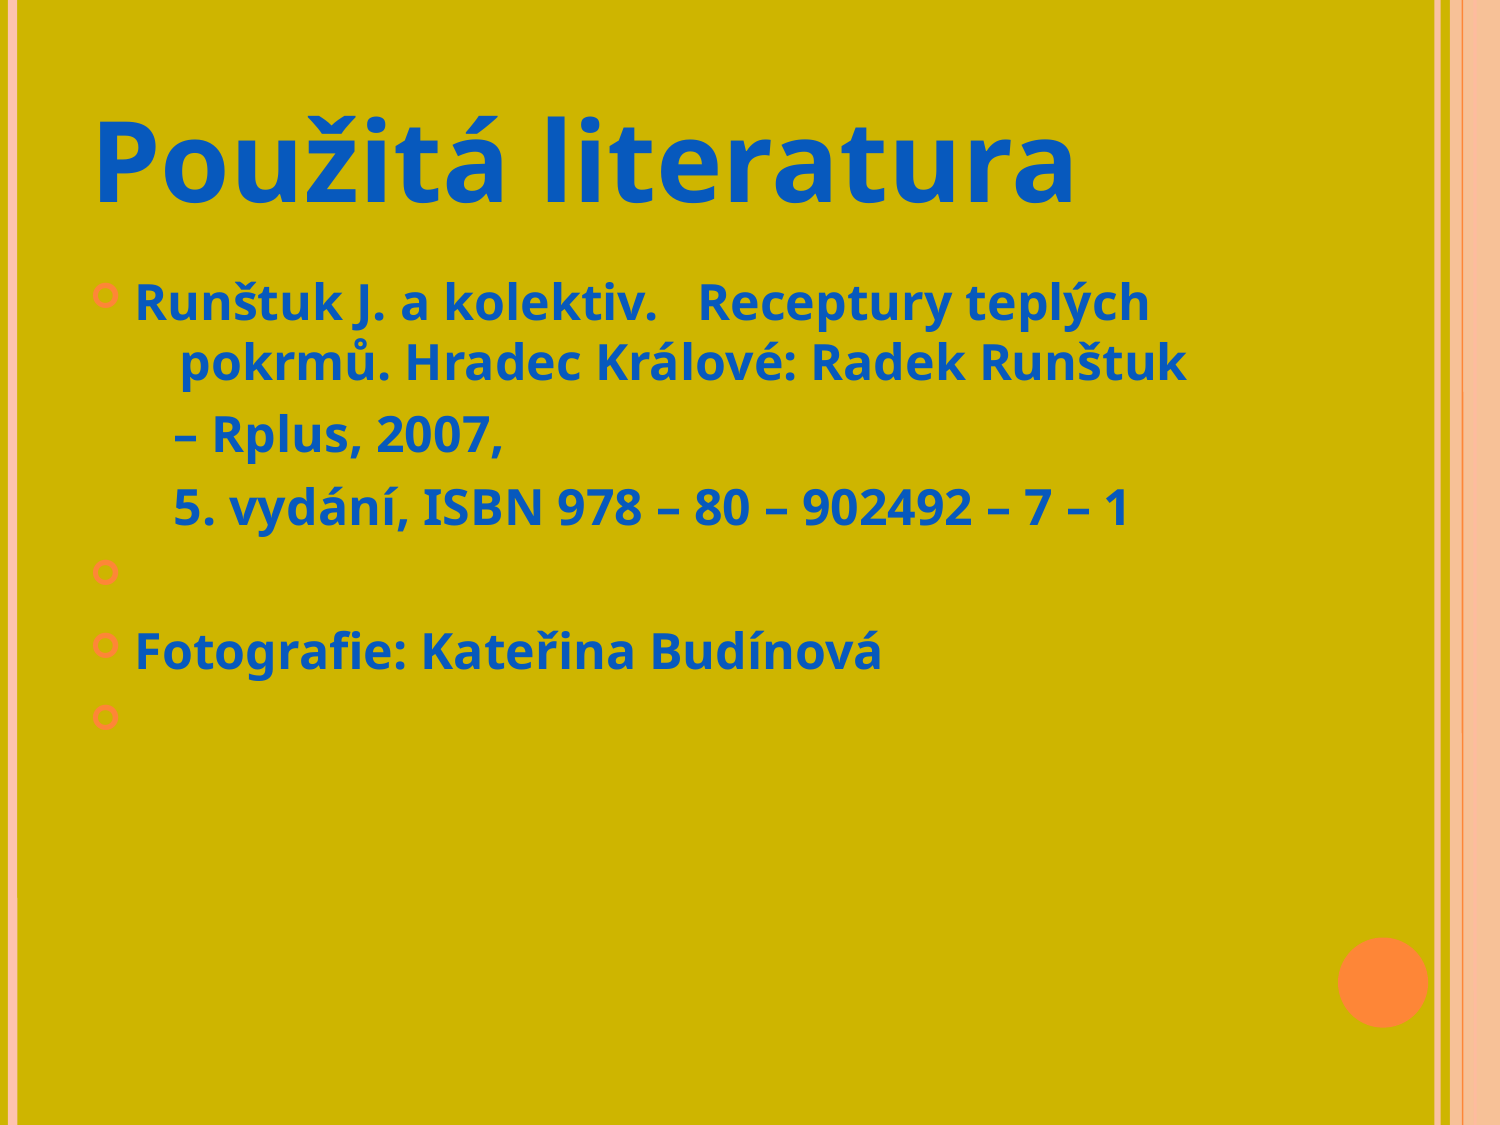

# Použitá literatura
Runštuk J. a kolektiv. Receptury teplých pokrmů. Hradec Králové: Radek Runštuk
 – Rplus, 2007,
 5. vydání, ISBN 978 – 80 – 902492 – 7 – 1
Fotografie: Kateřina Budínová